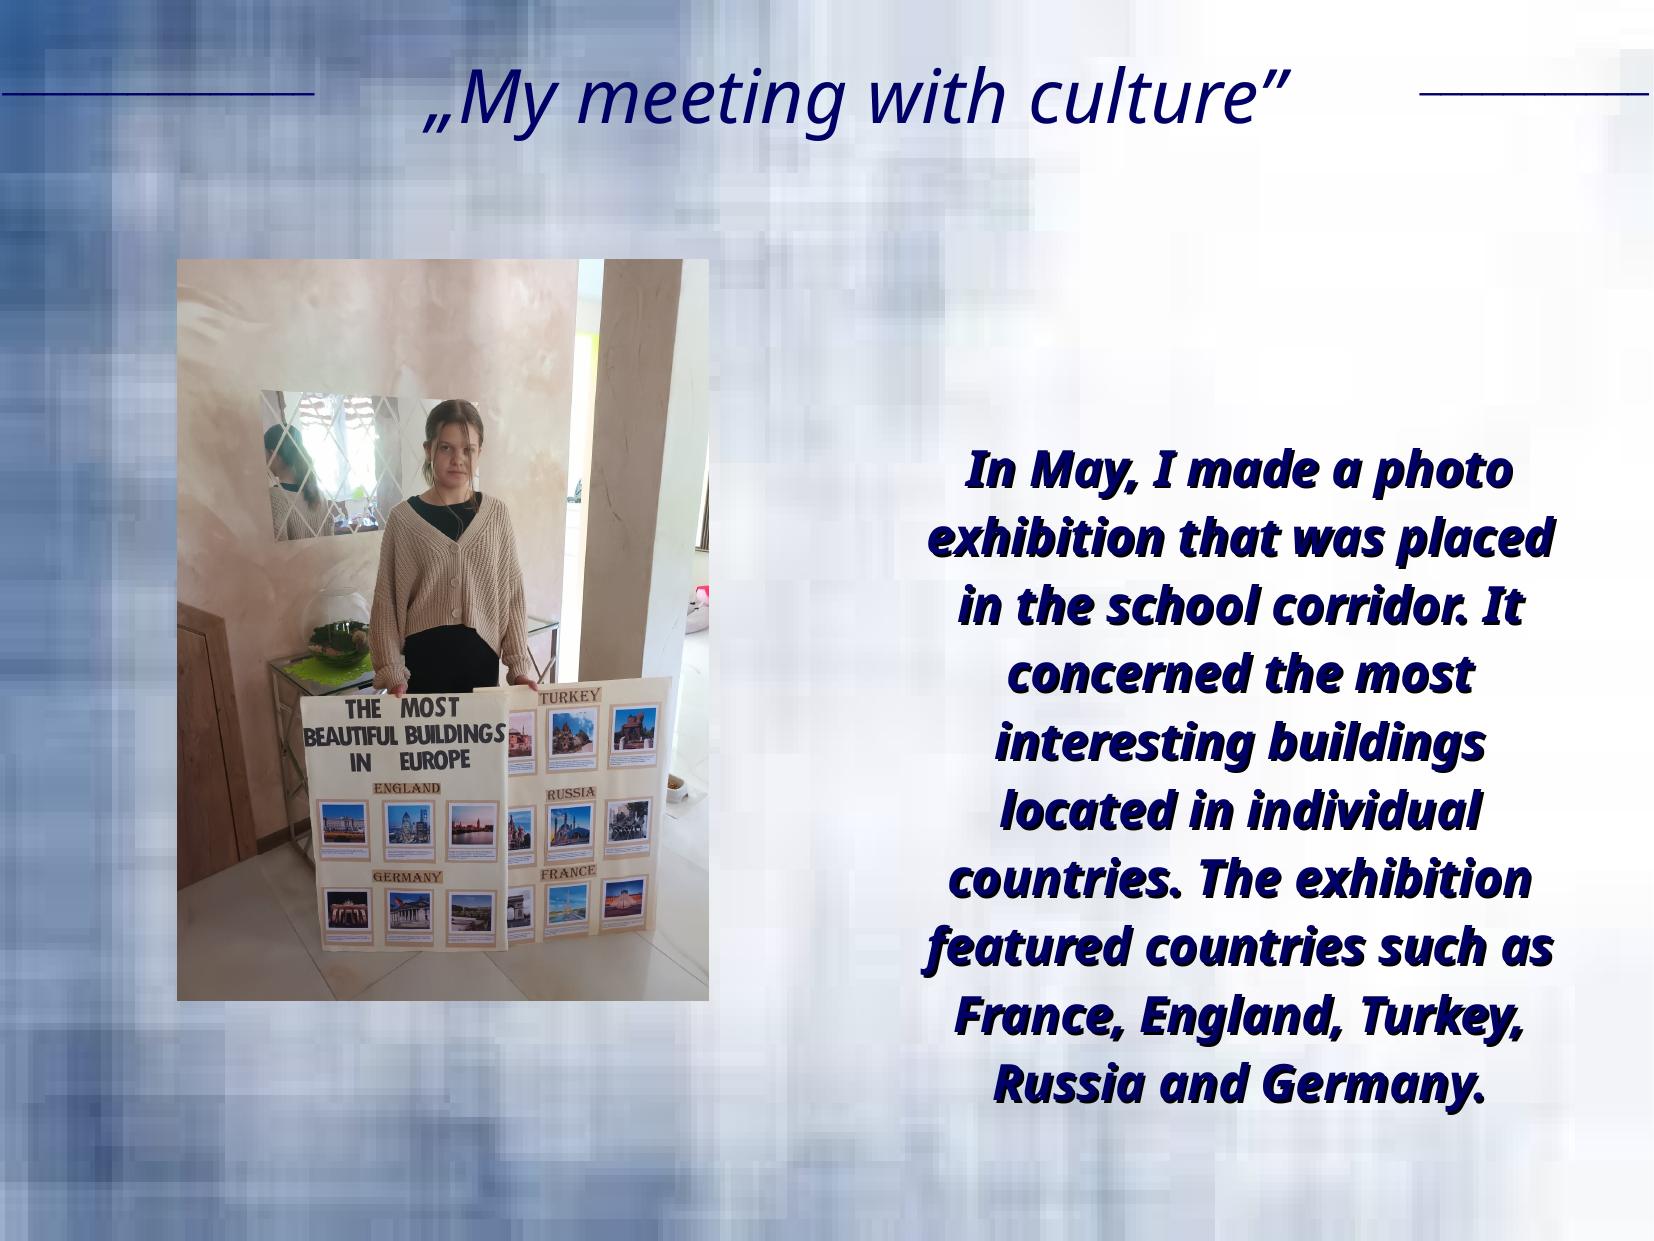

„My meeting with culture”
_______________
___________
In May, I made a photo exhibition that was placed in the school corridor. It concerned the most interesting buildings located in individual countries. The exhibition featured countries such as France, England, Turkey, Russia and Germany.